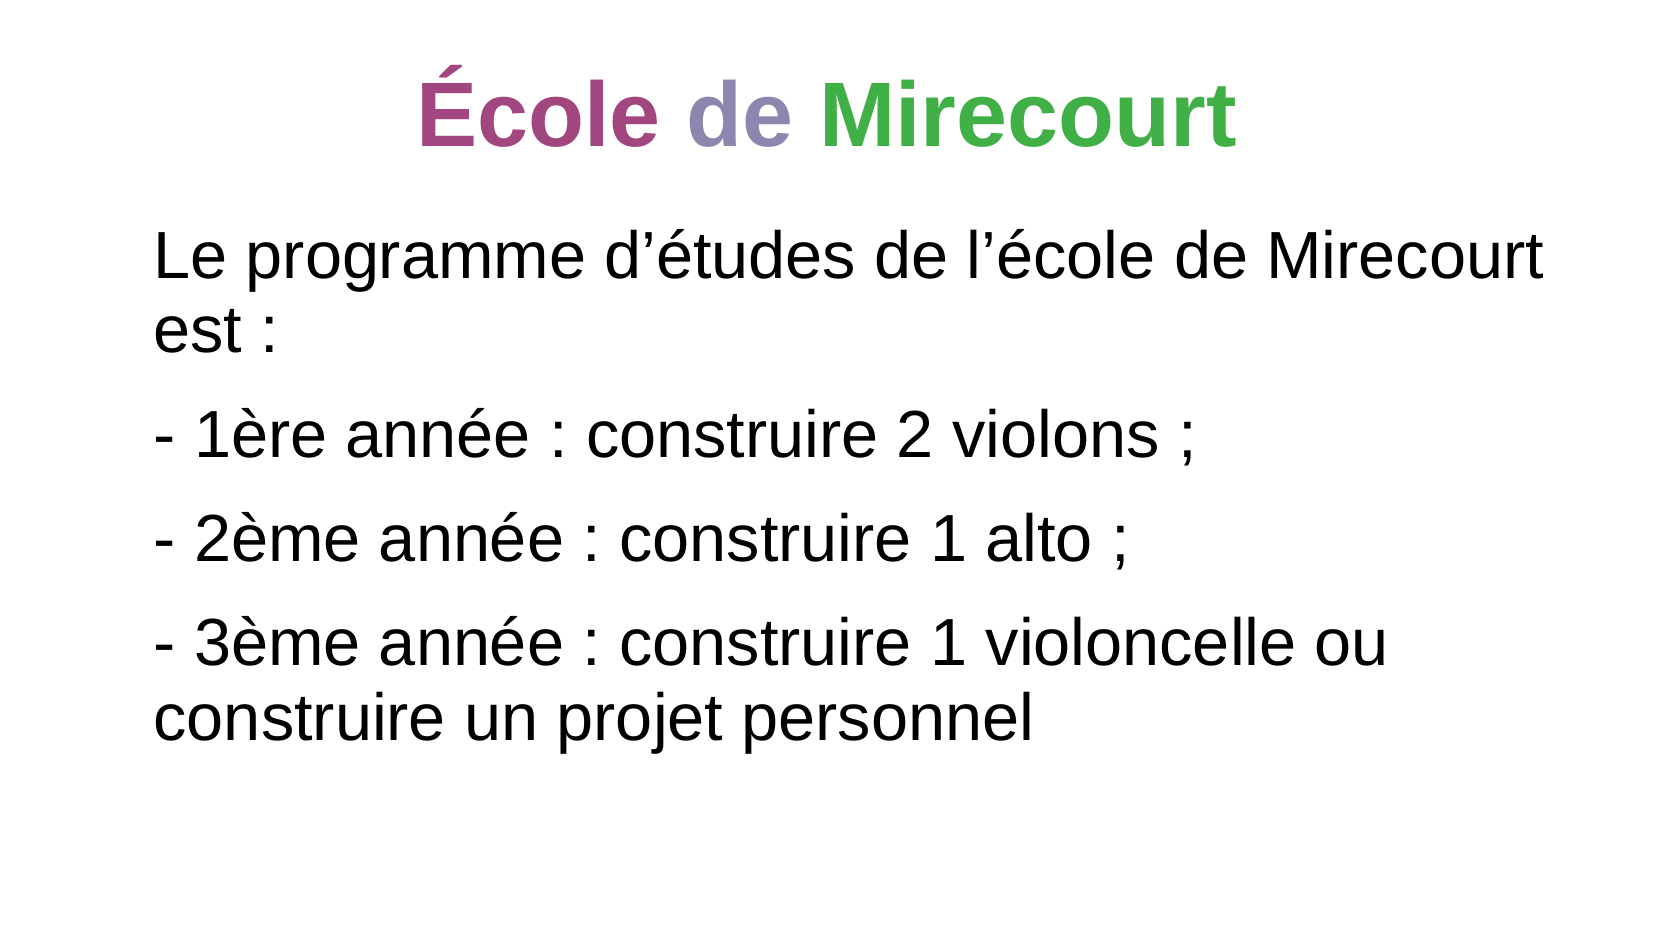

# École de Mirecourt
Le programme d’études de l’école de Mirecourt est :
- 1ère année : construire 2 violons ;
- 2ème année : construire 1 alto ;
- 3ème année : construire 1 violoncelle ou construire un projet personnel